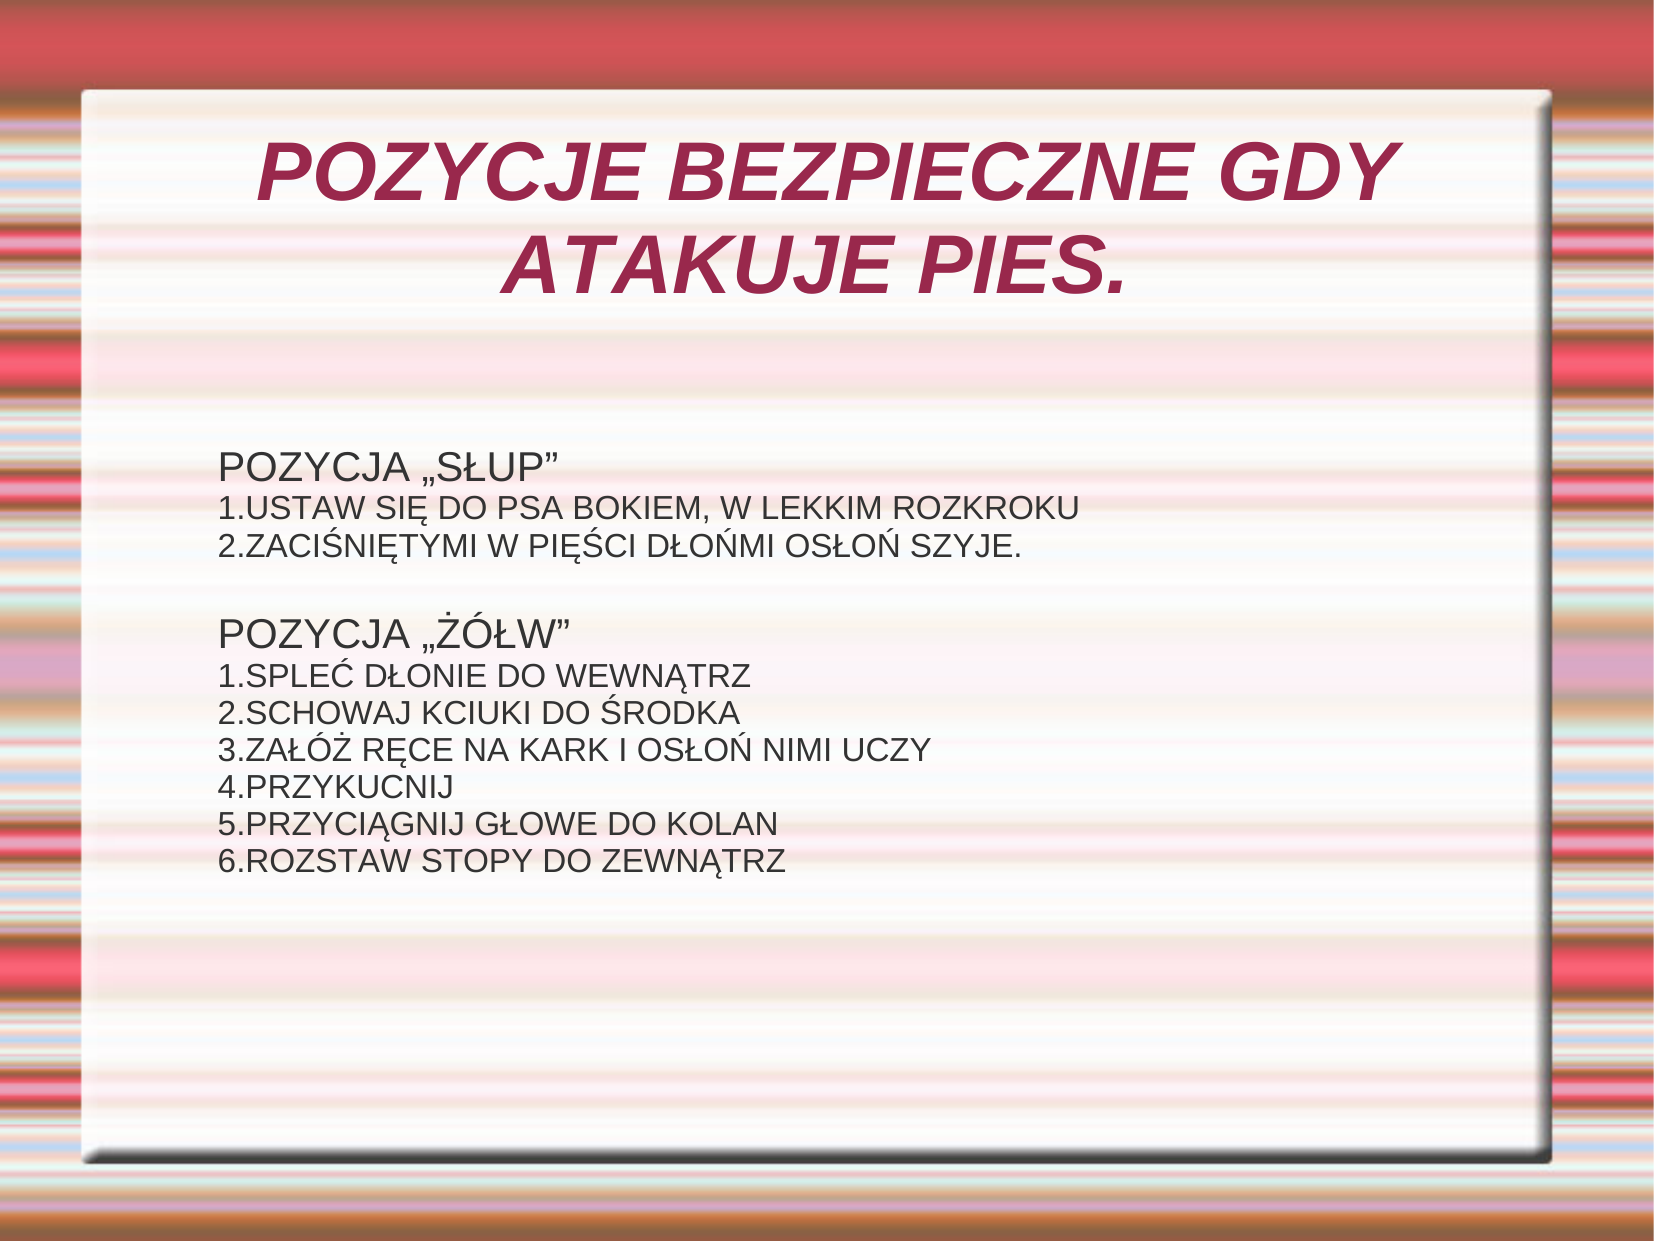

# POZYCJE BEZPIECZNE GDY ATAKUJE PIES.
POZYCJA „SŁUP”
1.USTAW SIĘ DO PSA BOKIEM, W LEKKIM ROZKROKU
2.ZACIŚNIĘTYMI W PIĘŚCI DŁOŃMI OSŁOŃ SZYJE.
POZYCJA „ŻÓŁW”
1.SPLEĆ DŁONIE DO WEWNĄTRZ
2.SCHOWAJ KCIUKI DO ŚRODKA
3.ZAŁÓŻ RĘCE NA KARK I OSŁOŃ NIMI UCZY
4.PRZYKUCNIJ
5.PRZYCIĄGNIJ GŁOWE DO KOLAN
6.ROZSTAW STOPY DO ZEWNĄTRZ